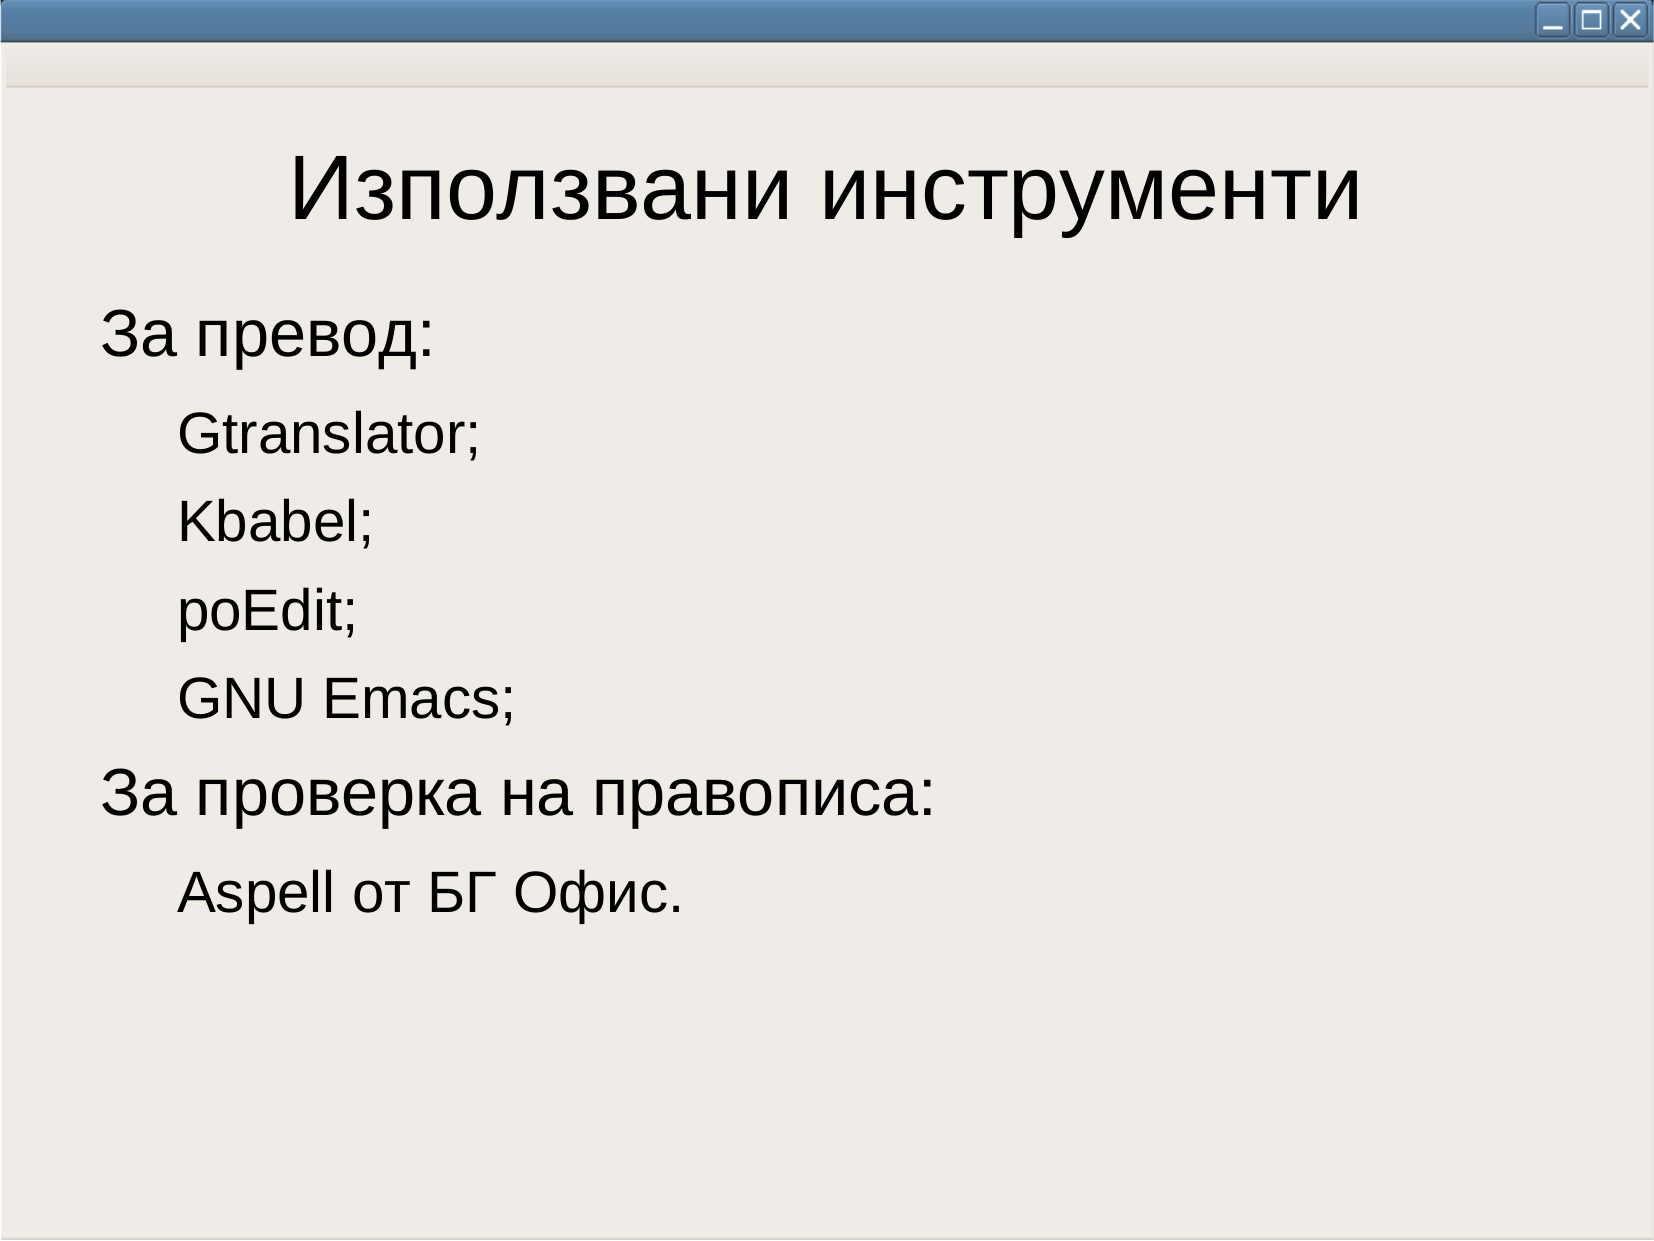

# Използвани инструменти
За превод:
Gtranslator;
Kbabel;
poEdit;
GNU Emacs;
За проверка на правописа:
Aspell от БГ Офис.